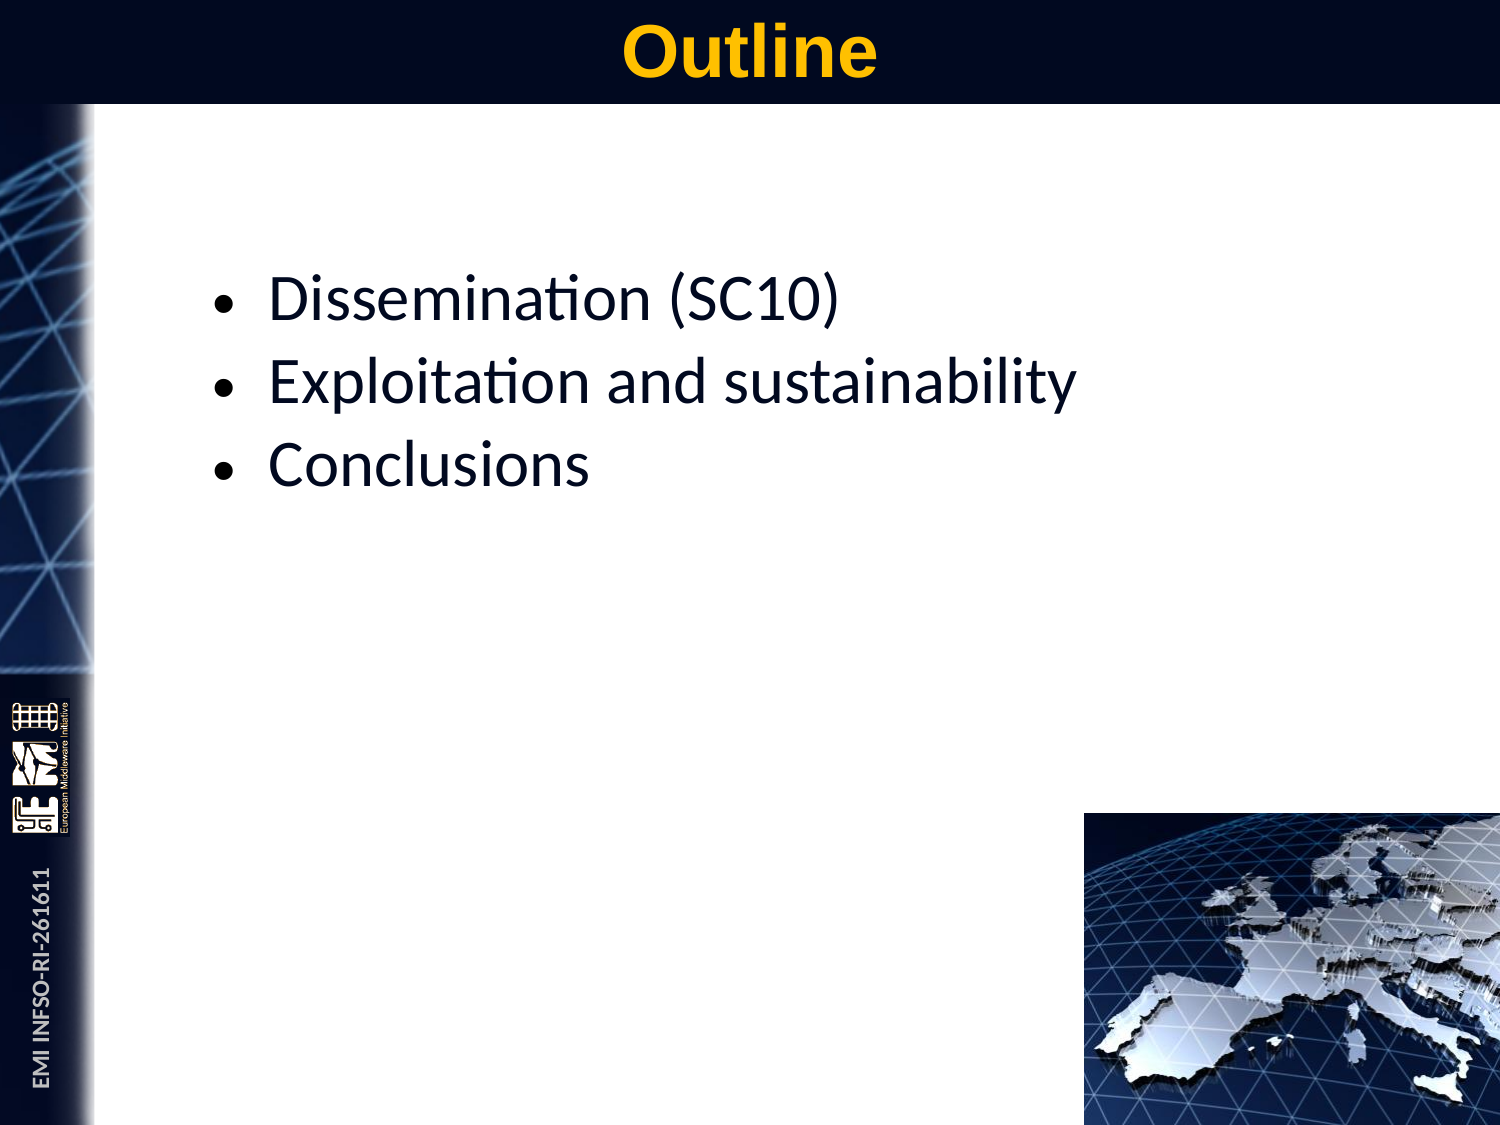

Outline
# Dissemination (SC10)
Exploitation and sustainability
Conclusions